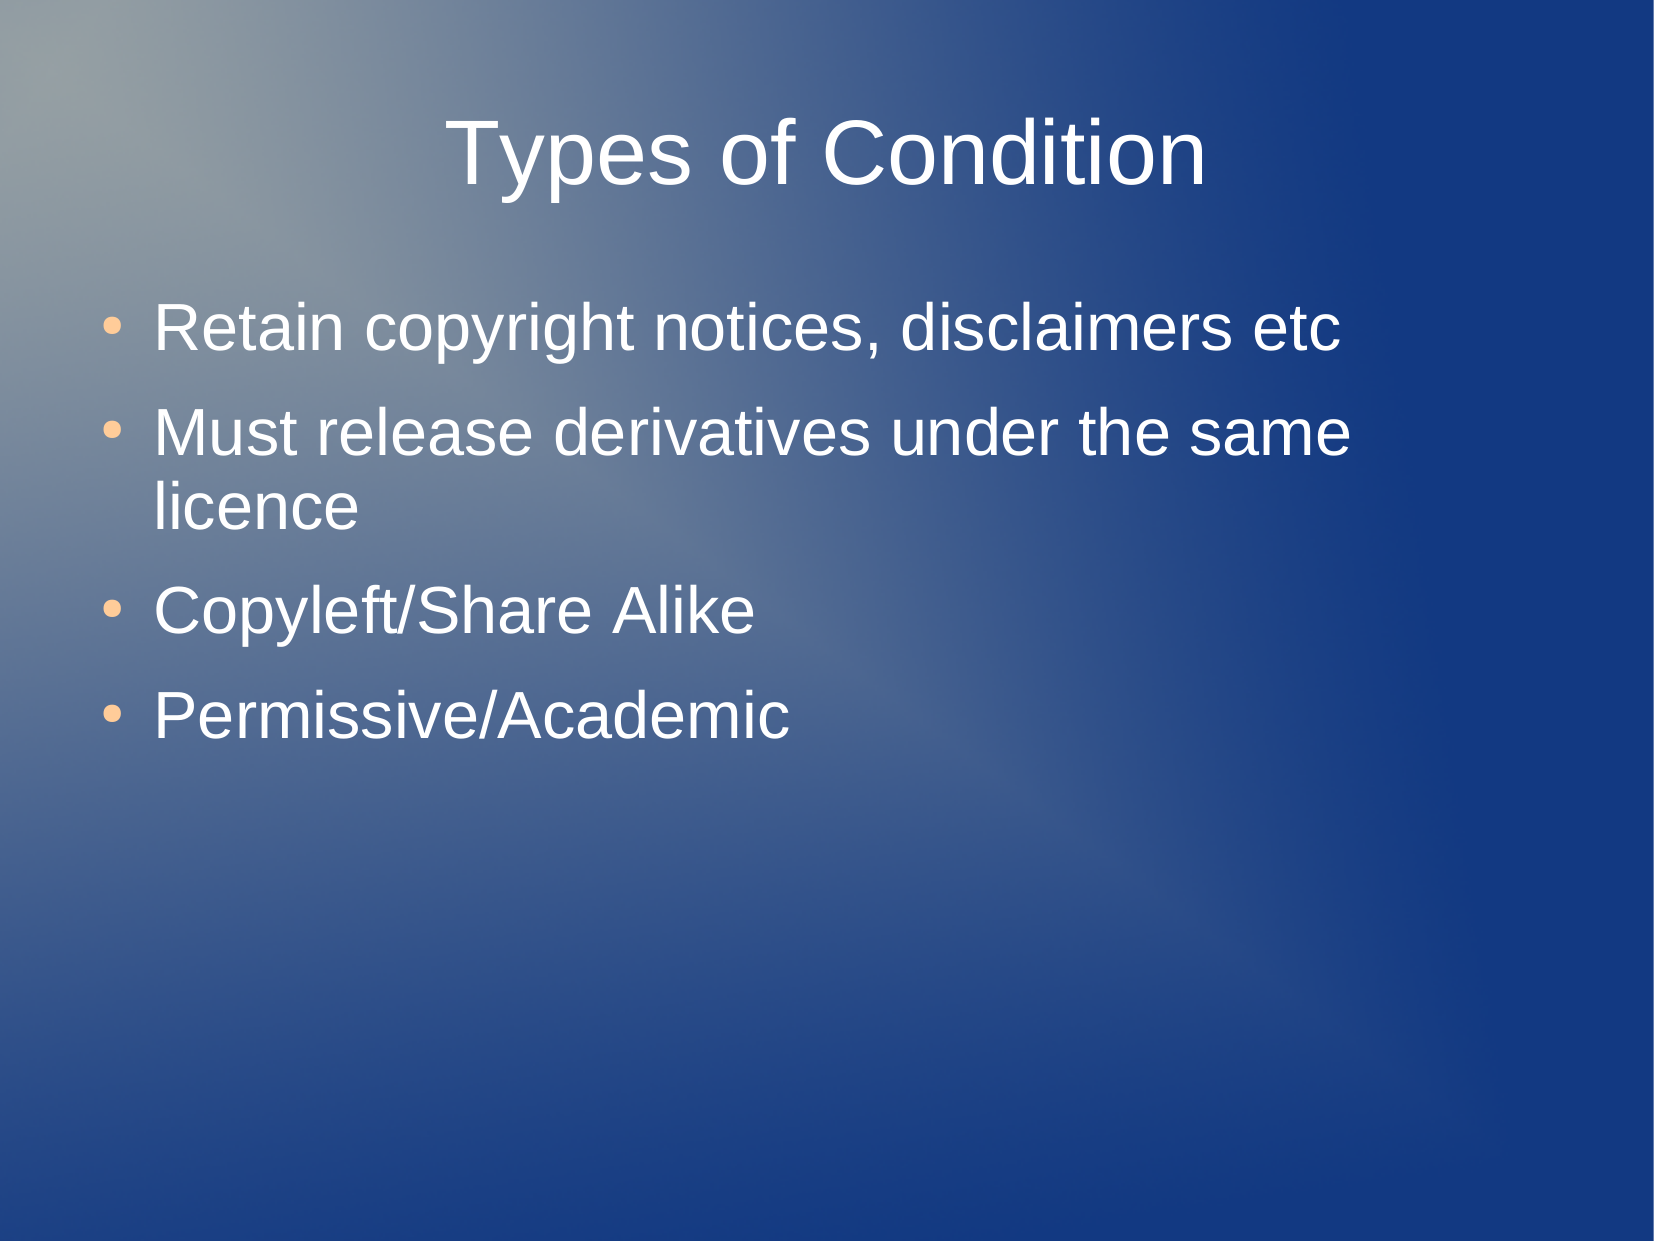

# Types of Condition
Retain copyright notices, disclaimers etc
Must release derivatives under the same licence
Copyleft/Share Alike
Permissive/Academic